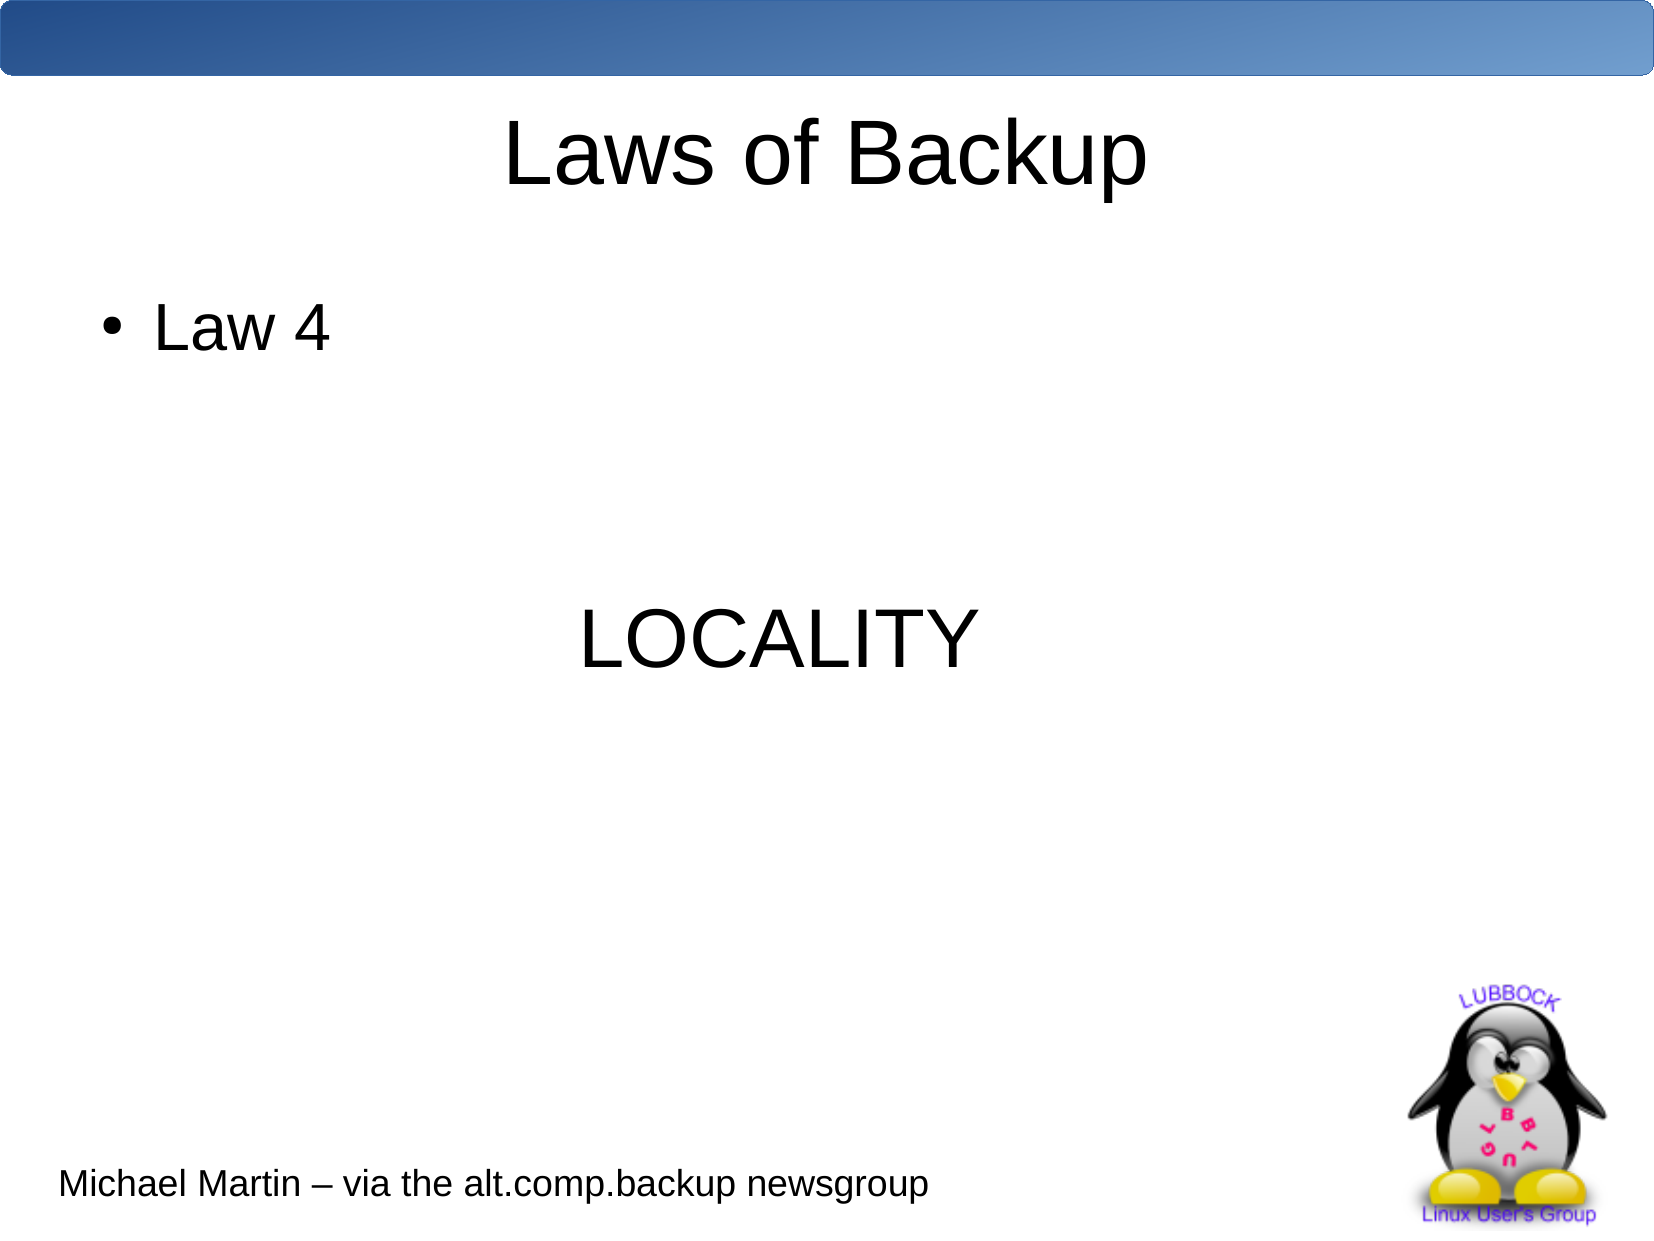

# Laws of Backup
Law 4
LOCALITY
Michael Martin – via the alt.comp.backup newsgroup